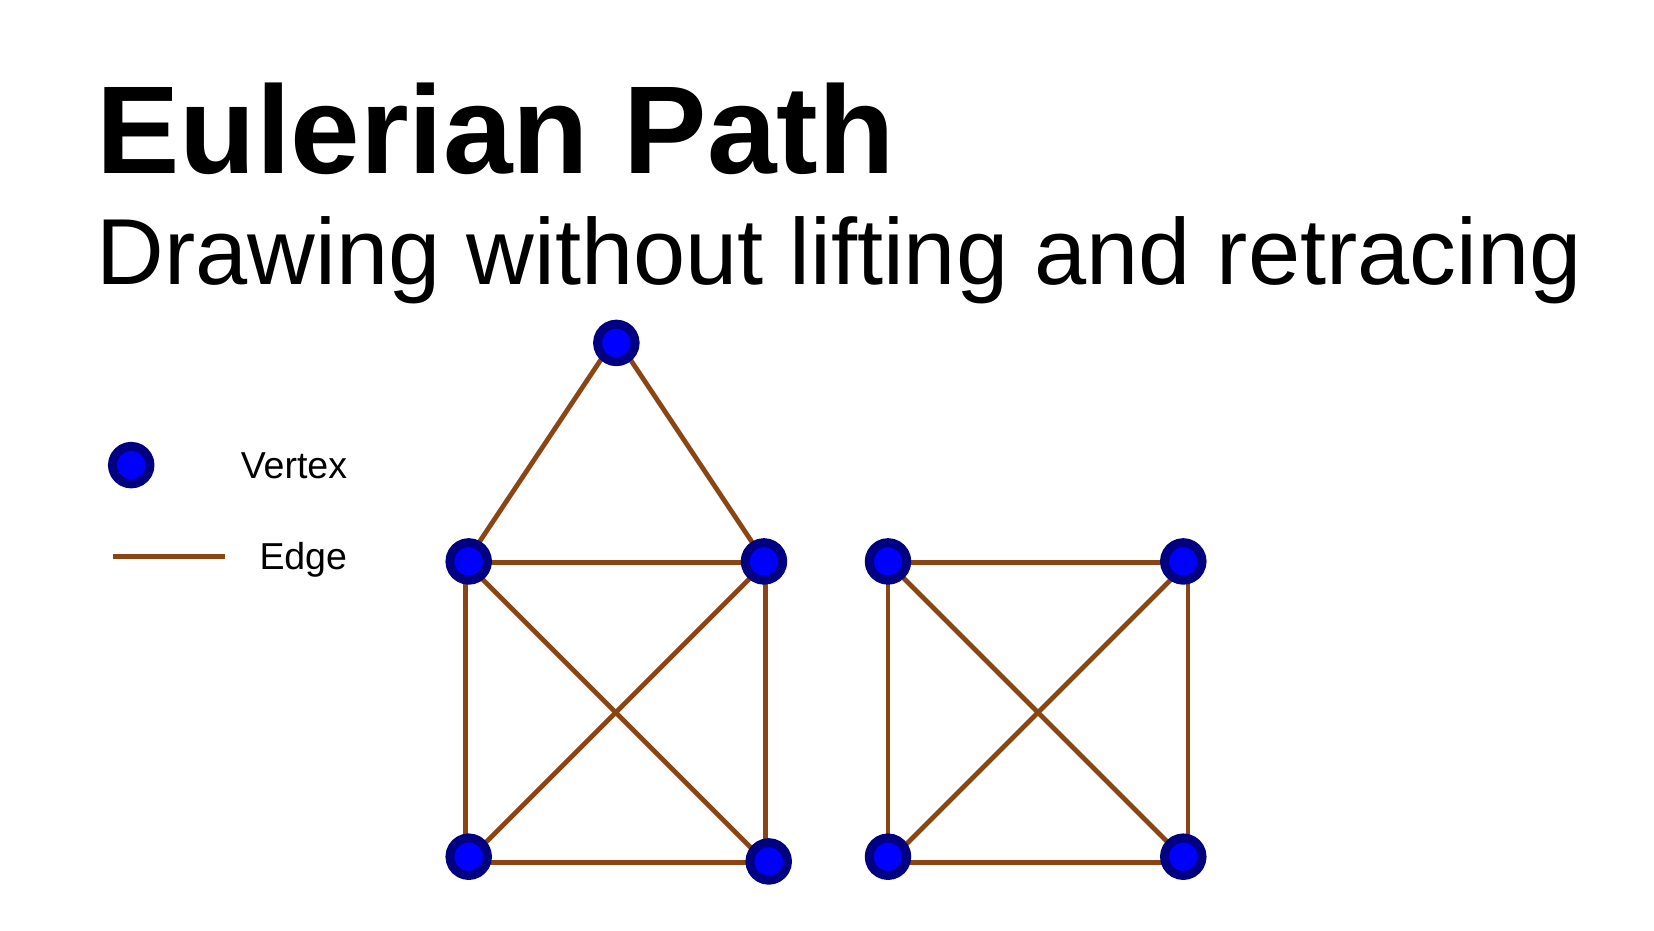

Eulerian Path
Drawing without lifting and retracing
Vertex
Edge